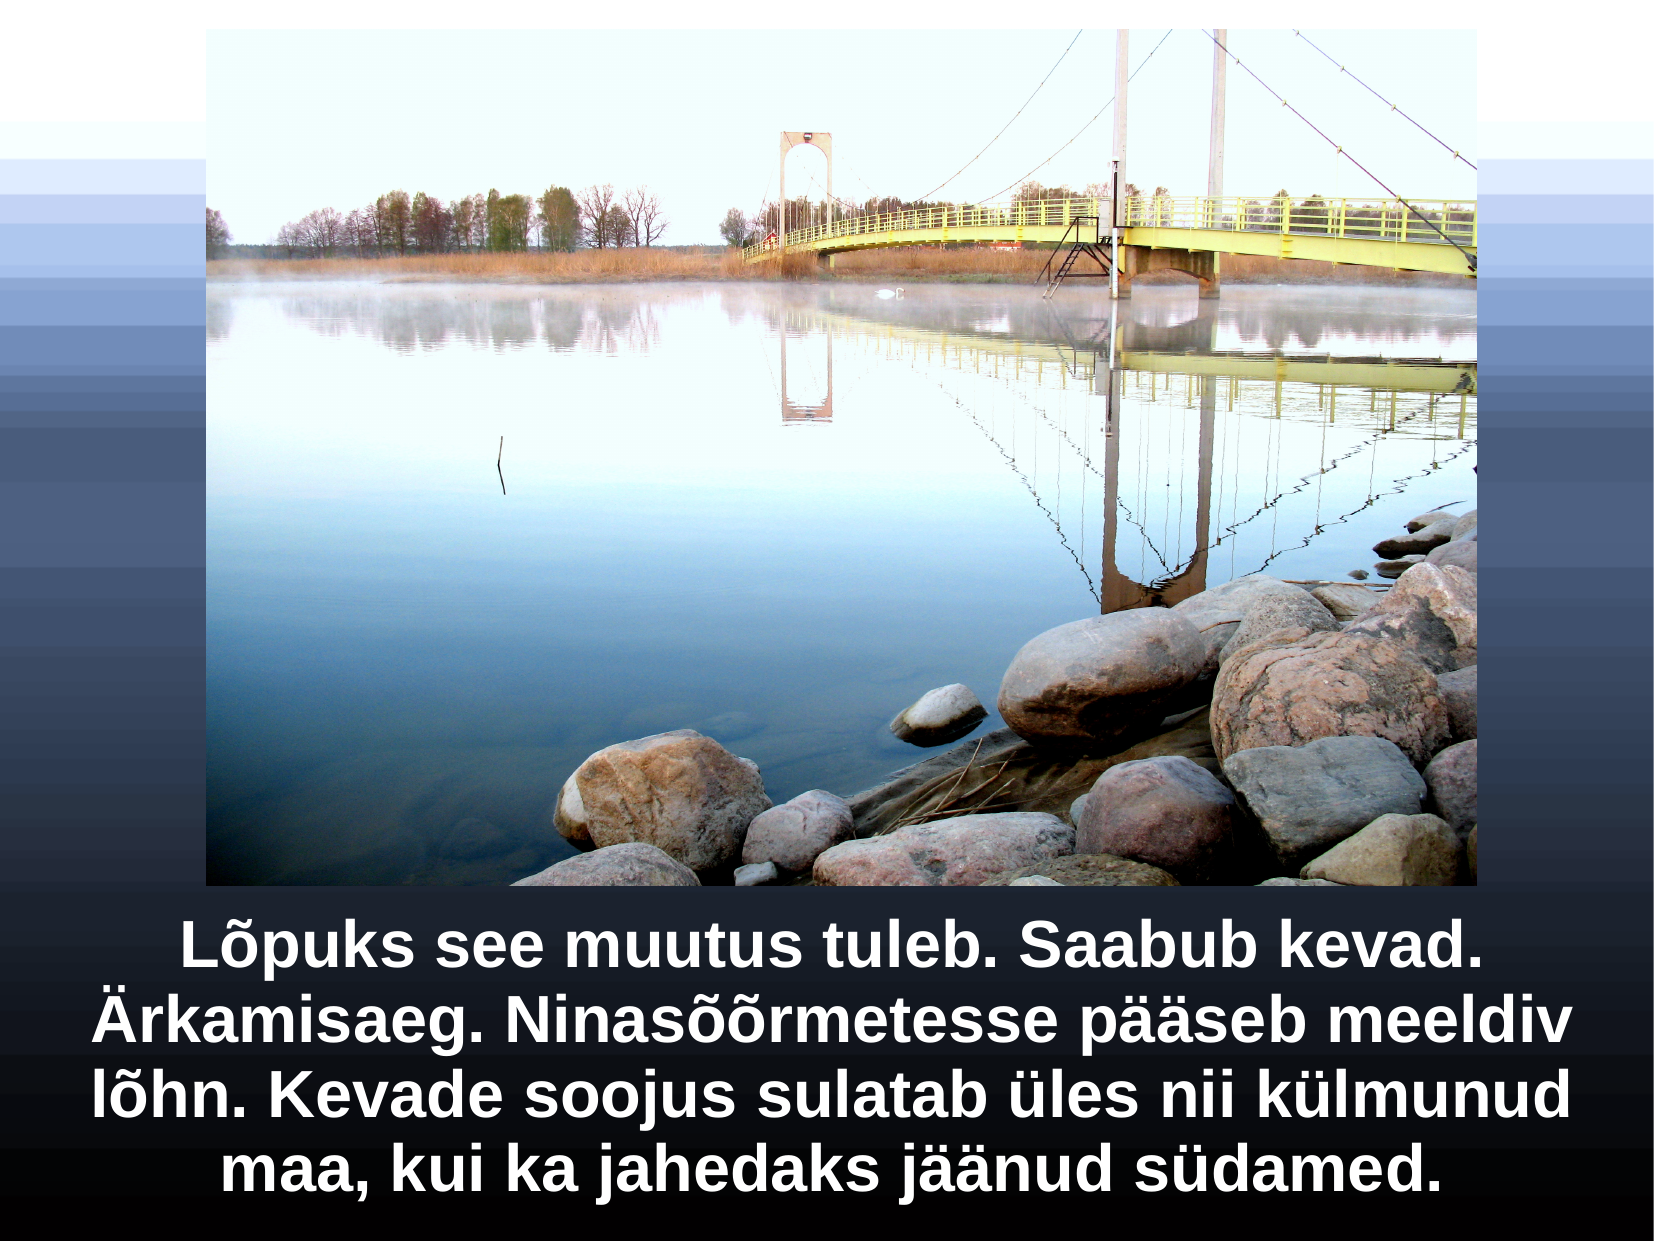

# Lõpuks see muutus tuleb. Saabub kevad. Ärkamisaeg. Ninasõõrmetesse pääseb meeldiv lõhn. Kevade soojus sulatab üles nii külmunud maa, kui ka jahedaks jäänud südamed.